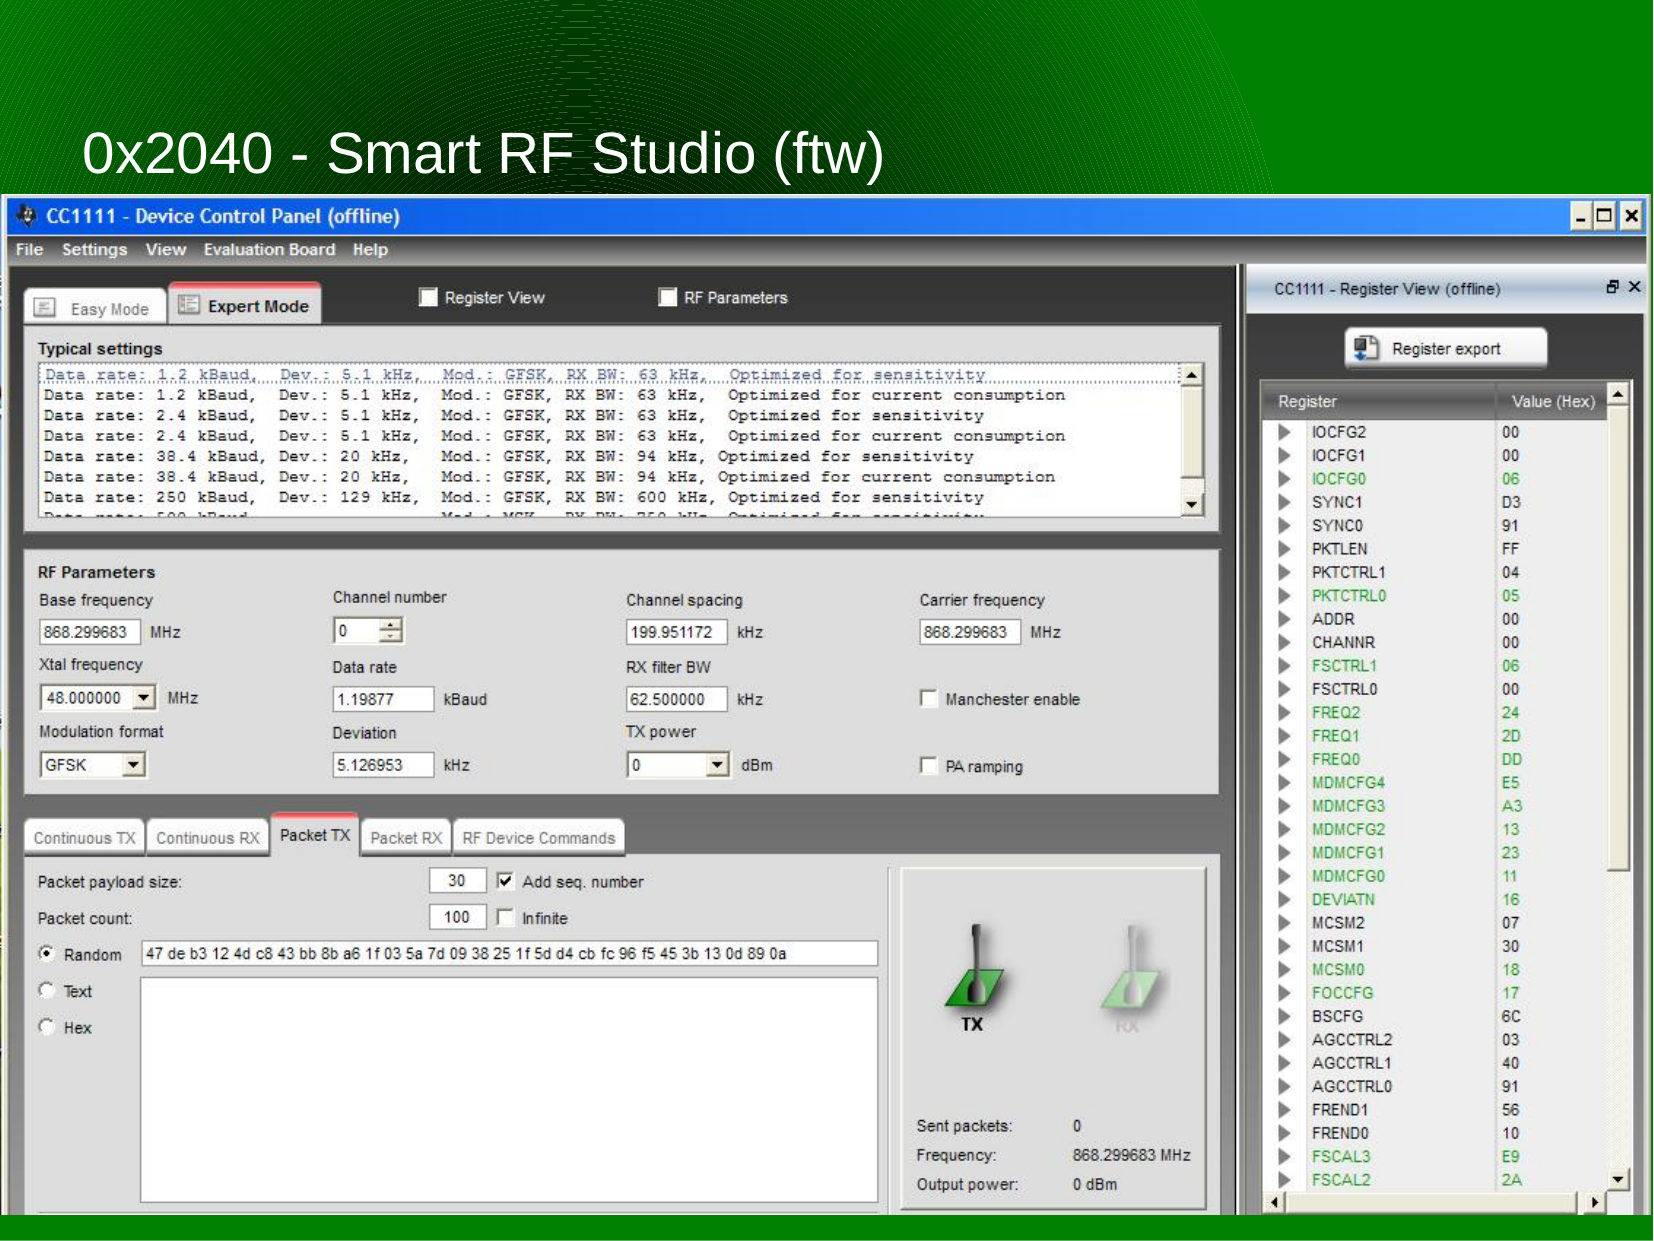

# 0x2040 - Smart RF Studio (ftw)